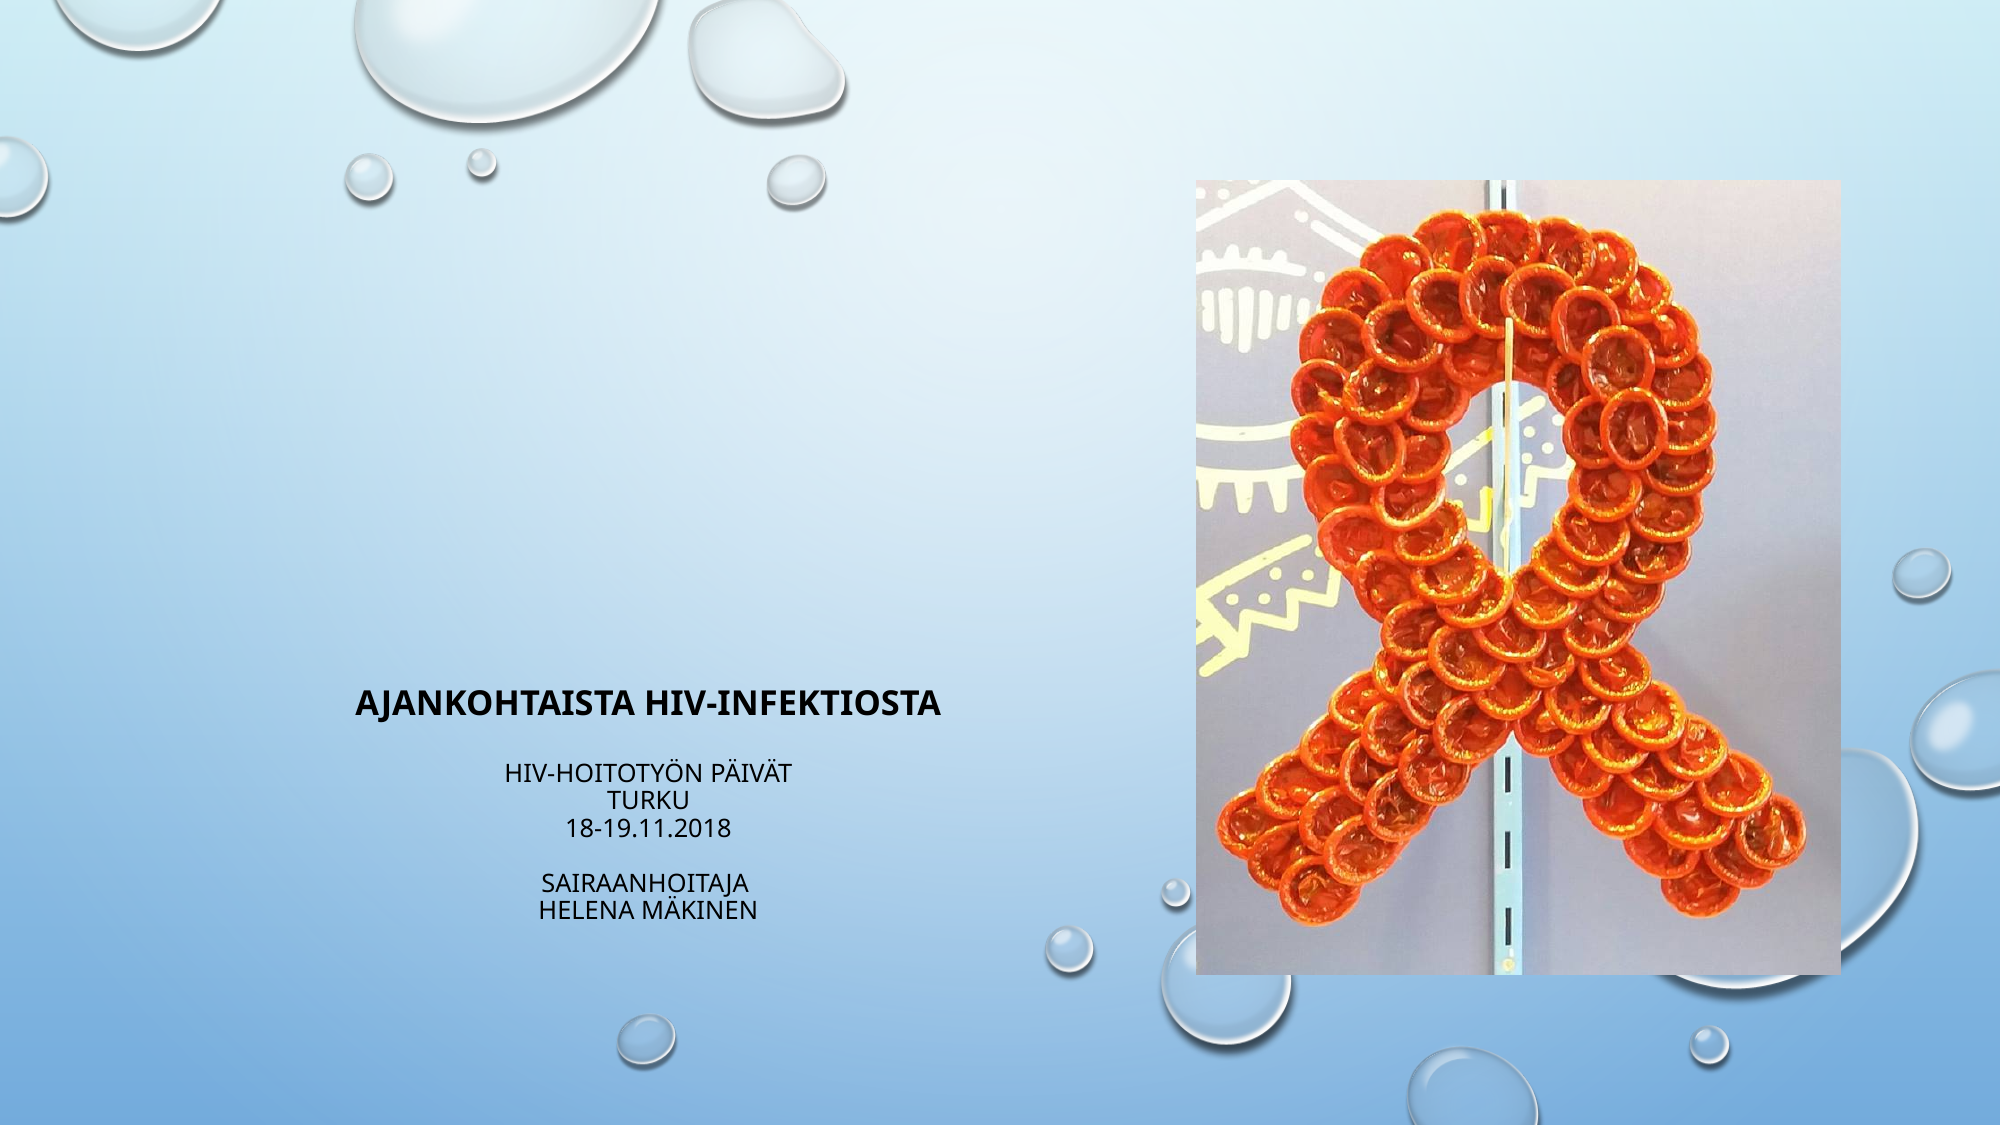

# Ajankohtaista HIV-infektiosta HIV-hoitotyön päivät Turku 18-19.11.2018 Sairaanhoitaja Helena Mäkinen